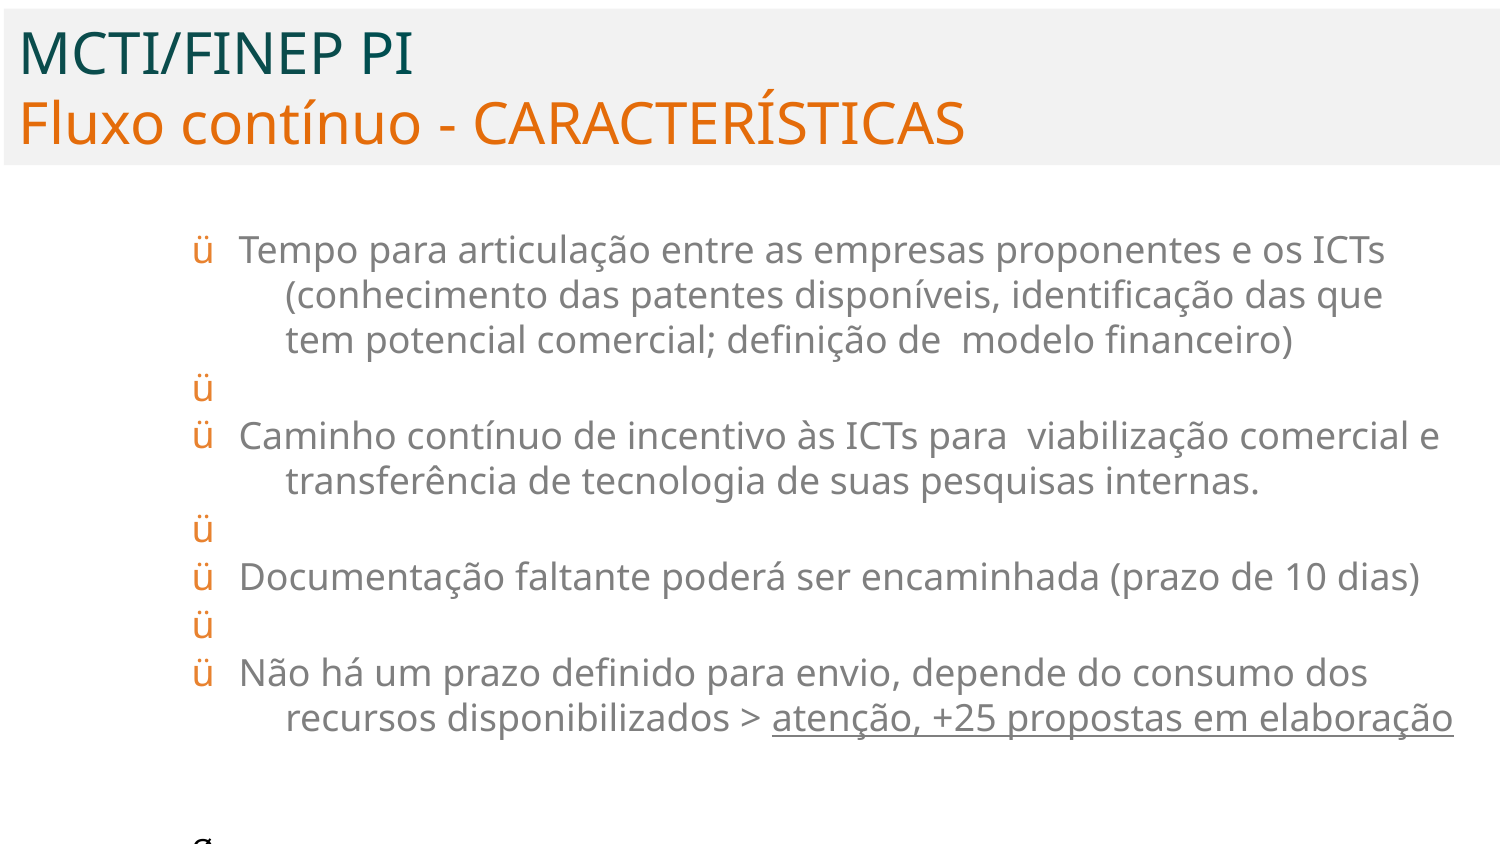

MCTI/FINEP PI
Fluxo contínuo - CARACTERÍSTICAS
Tempo para articulação entre as empresas proponentes e os ICTs (conhecimento das patentes disponíveis, identificação das que tem potencial comercial; definição de modelo financeiro)
Caminho contínuo de incentivo às ICTs para viabilização comercial e transferência de tecnologia de suas pesquisas internas.
Documentação faltante poderá ser encaminhada (prazo de 10 dias)
Não há um prazo definido para envio, depende do consumo dos recursos disponibilizados > atenção, +25 propostas em elaboração